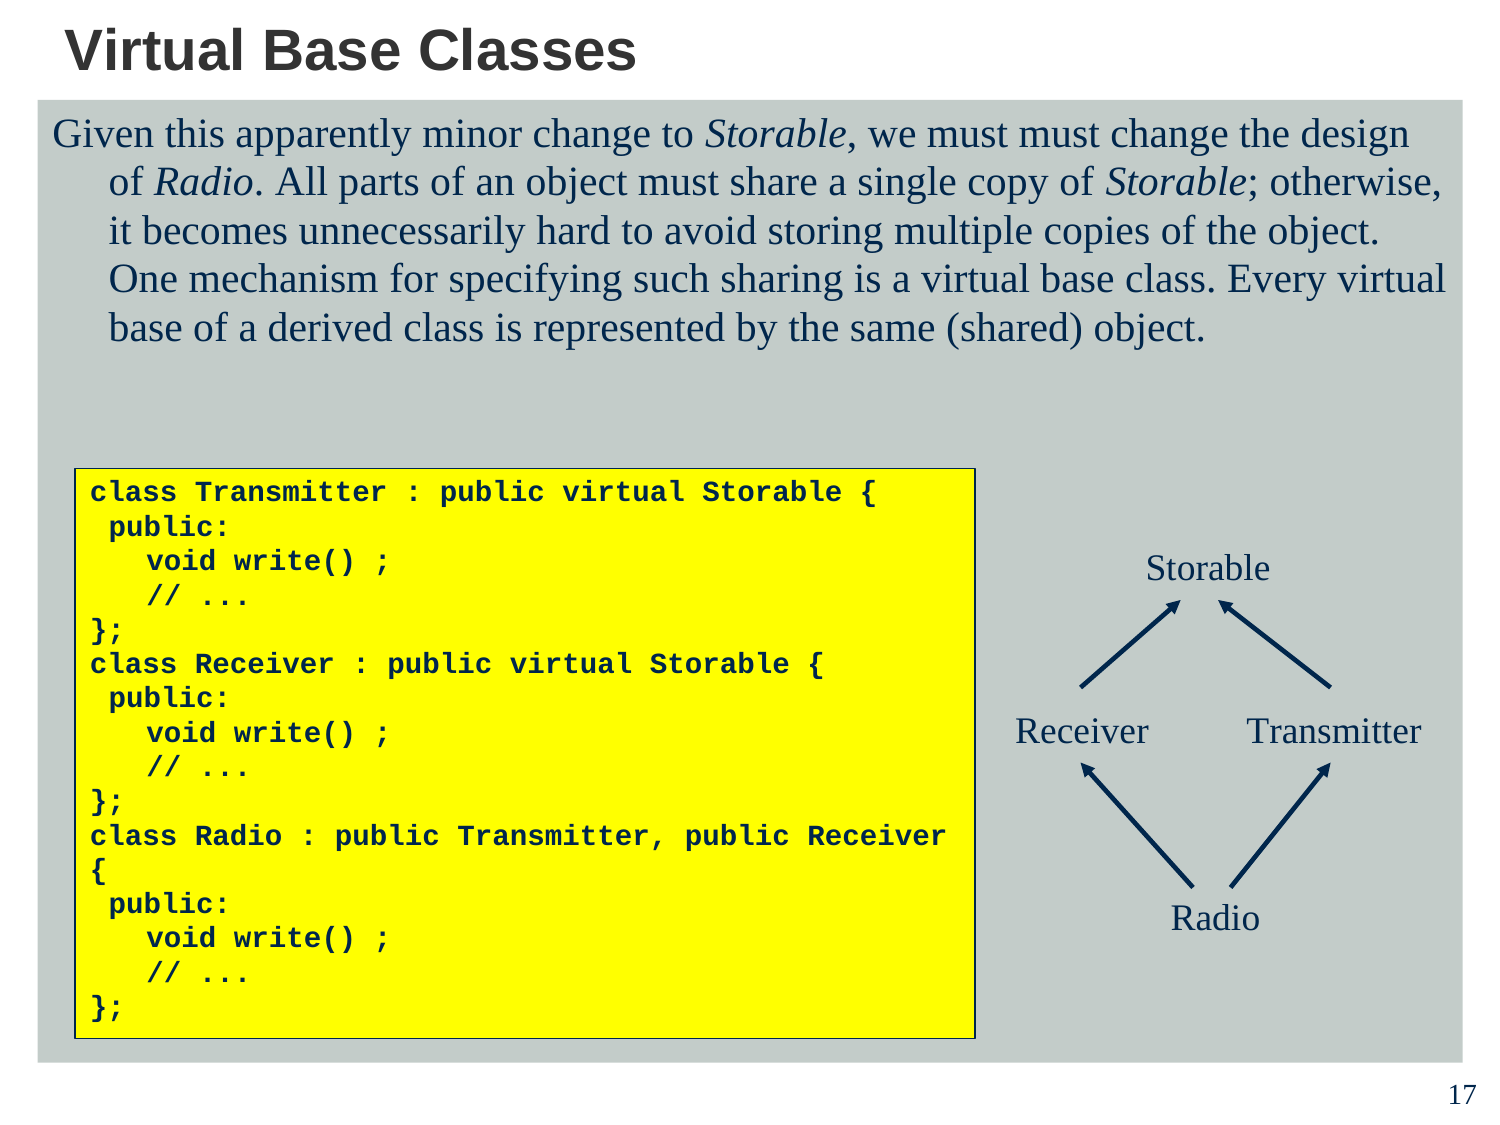

# Virtual Base Classes
Given this apparently minor change to Storable, we must must change the design of Radio. All parts of an object must share a single copy of Storable; otherwise, it becomes unnecessarily hard to avoid storing multiple copies of the object. One mechanism for specifying such sharing is a virtual base class. Every virtual base of a derived class is represented by the same (shared) object.
class Transmitter : public virtual Storable {
	public:
		void write() ;
		// ...
};
class Receiver : public virtual Storable {
	public:
		void write() ;
		// ...
};
class Radio : public Transmitter, public Receiver {
	public:
		void write() ;
		// ...
};
Storable
Receiver
Transmitter
Radio